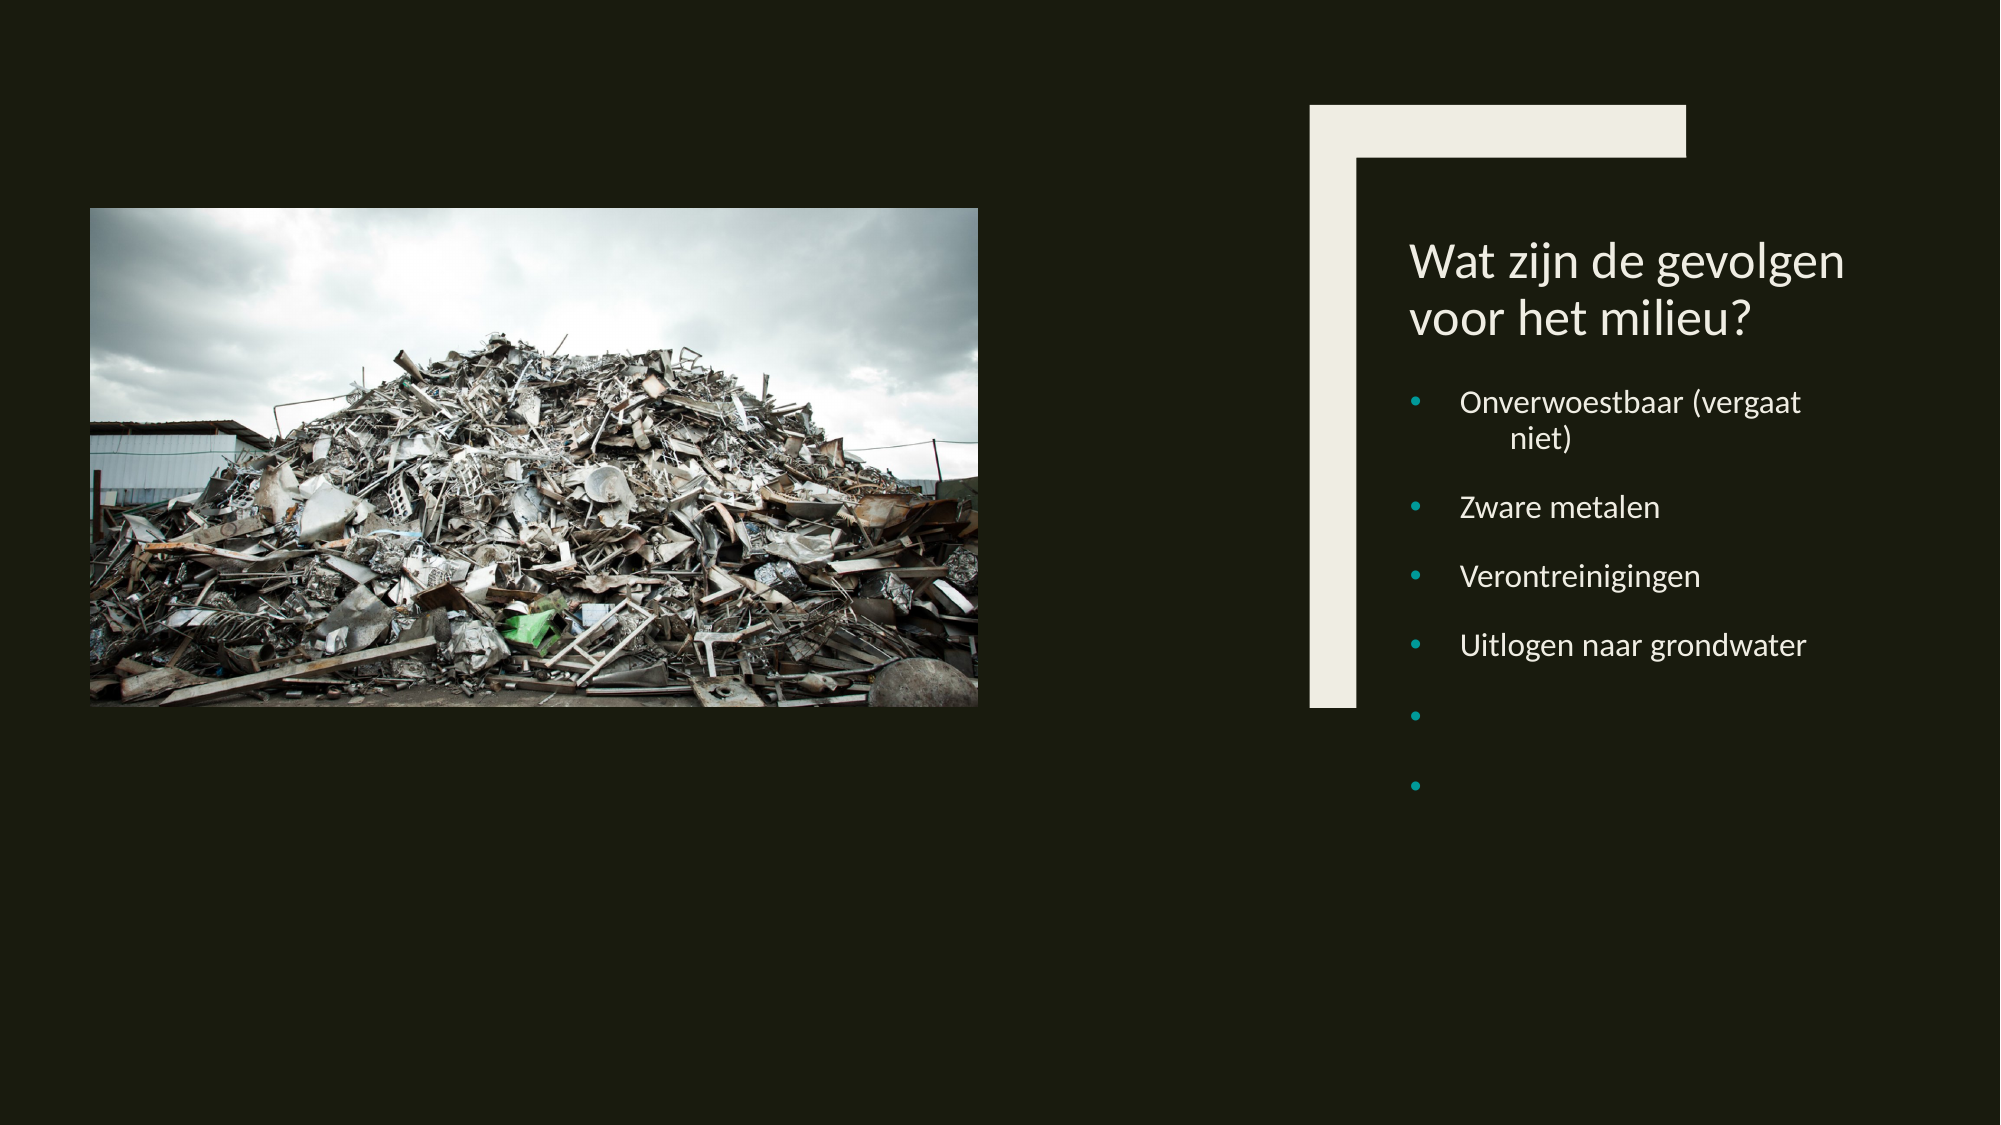

# Wat zijn de gevolgen voor het milieu?
Onverwoestbaar (vergaat niet)
Zware metalen
Verontreinigingen
Uitlogen naar grondwater